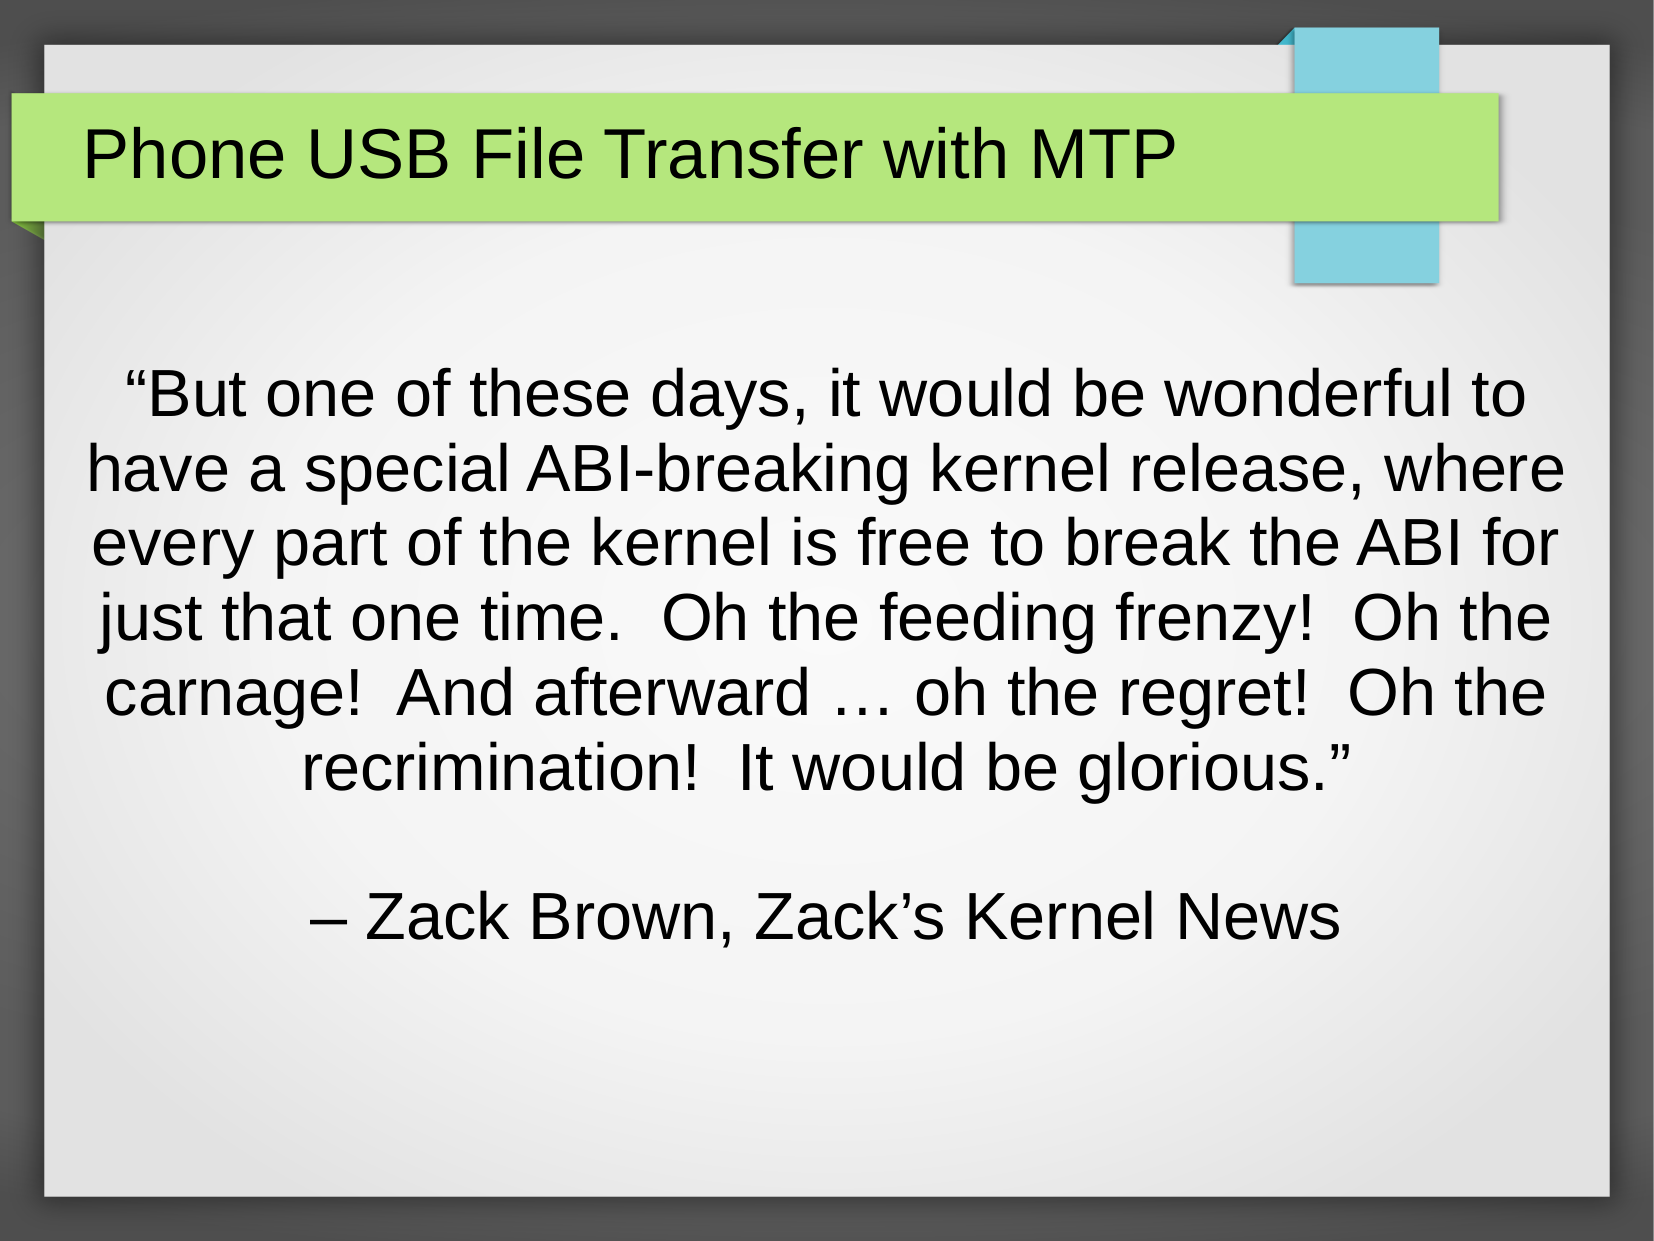

# Phone USB File Transfer with MTP
“But one of these days, it would be wonderful to have a special ABI-breaking kernel release, where every part of the kernel is free to break the ABI for just that one time. Oh the feeding frenzy! Oh the carnage! And afterward … oh the regret! Oh the recrimination! It would be glorious.”
– Zack Brown, Zack’s Kernel News